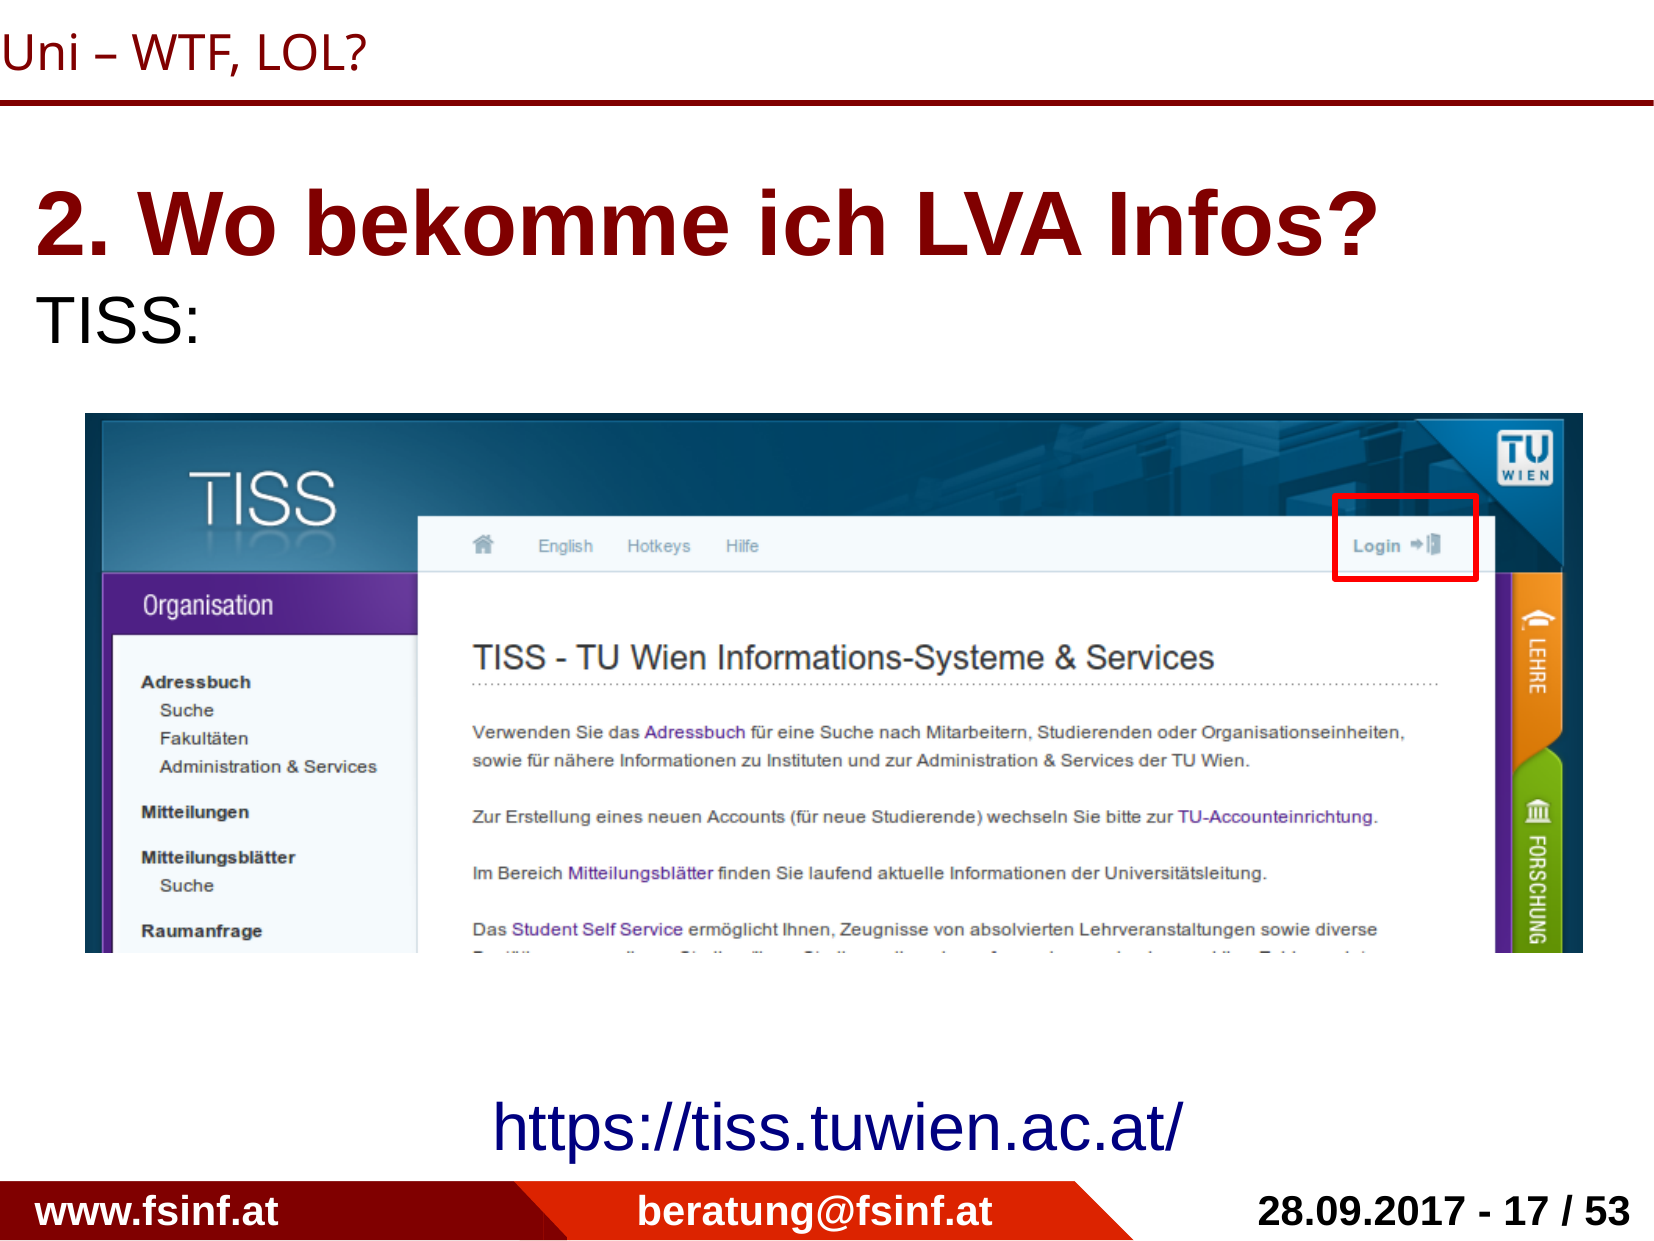

# 2. Wo bekomme ich LVA Infos?
TISS:
https://tiss.tuwien.ac.at/